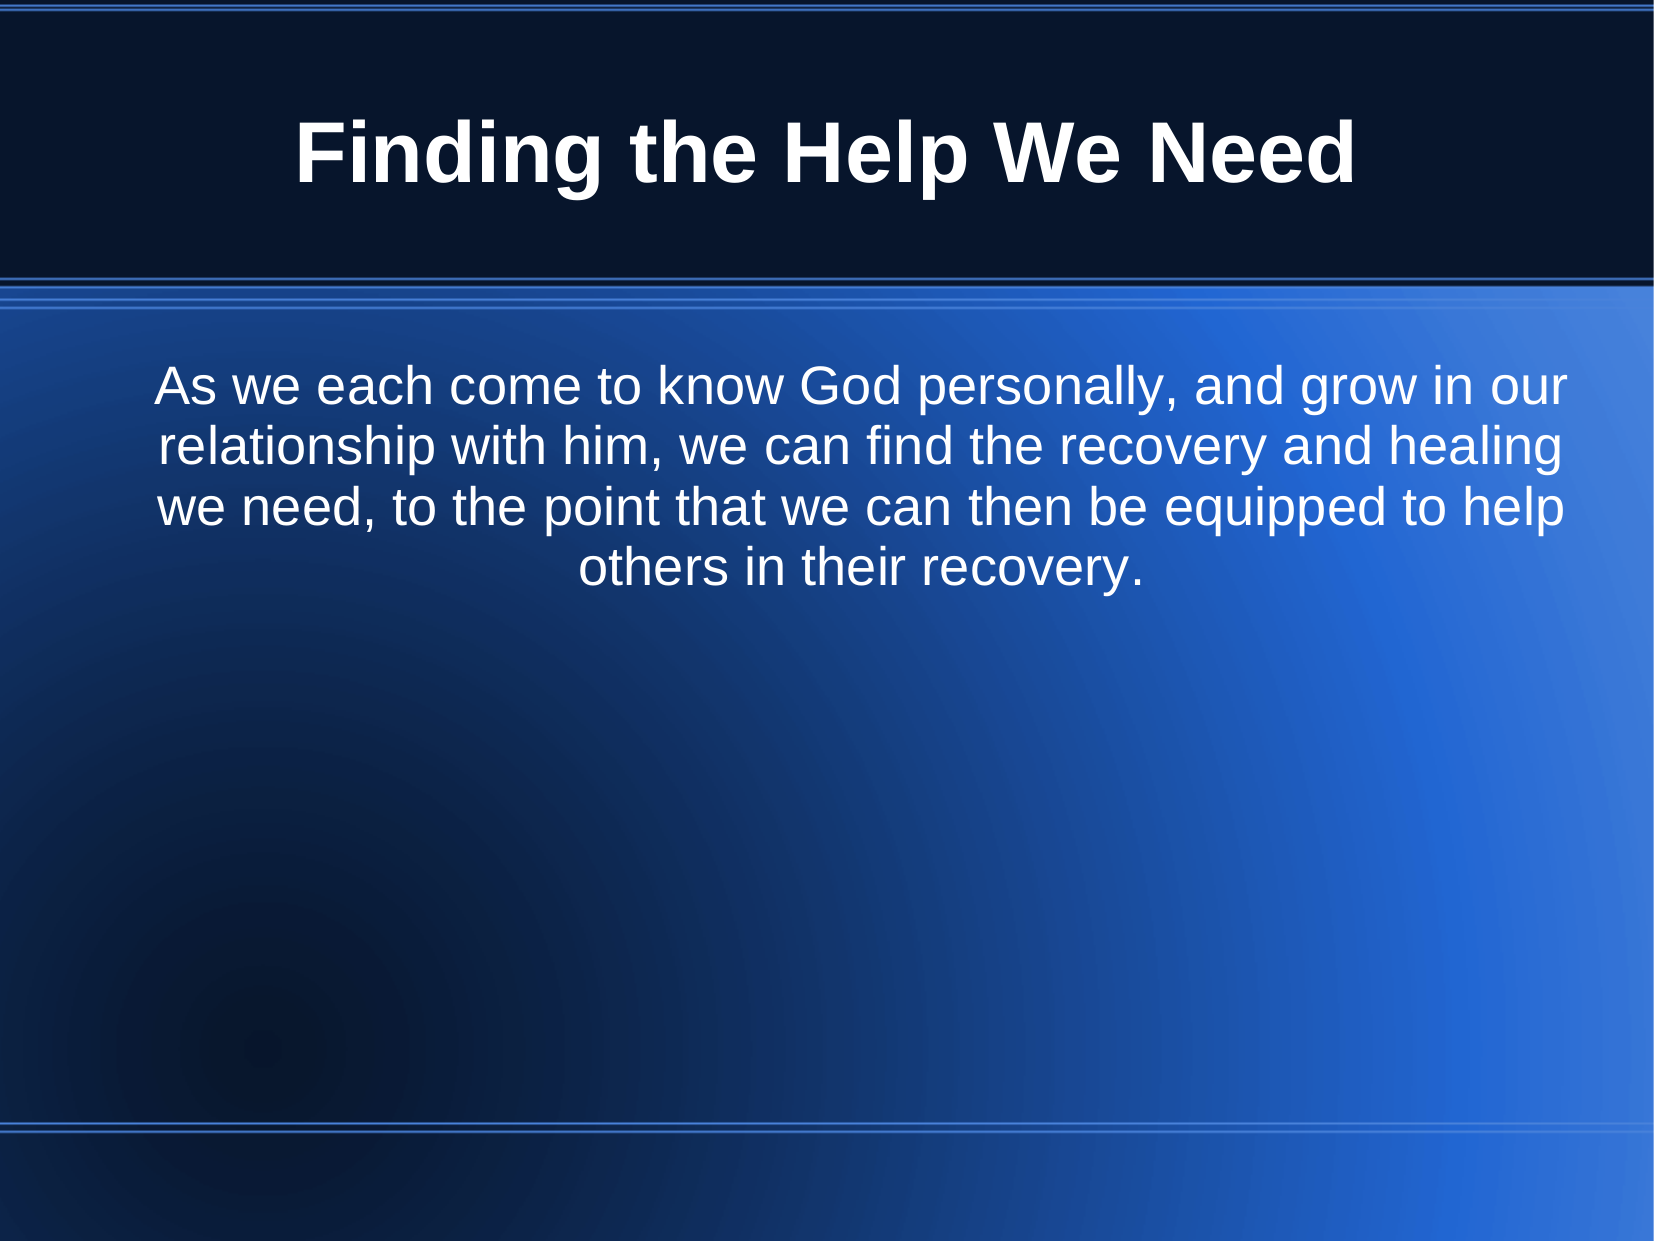

# Finding the Help We Need
As we each come to know God personally, and grow in our relationship with him, we can find the recovery and healing we need, to the point that we can then be equipped to help others in their recovery.